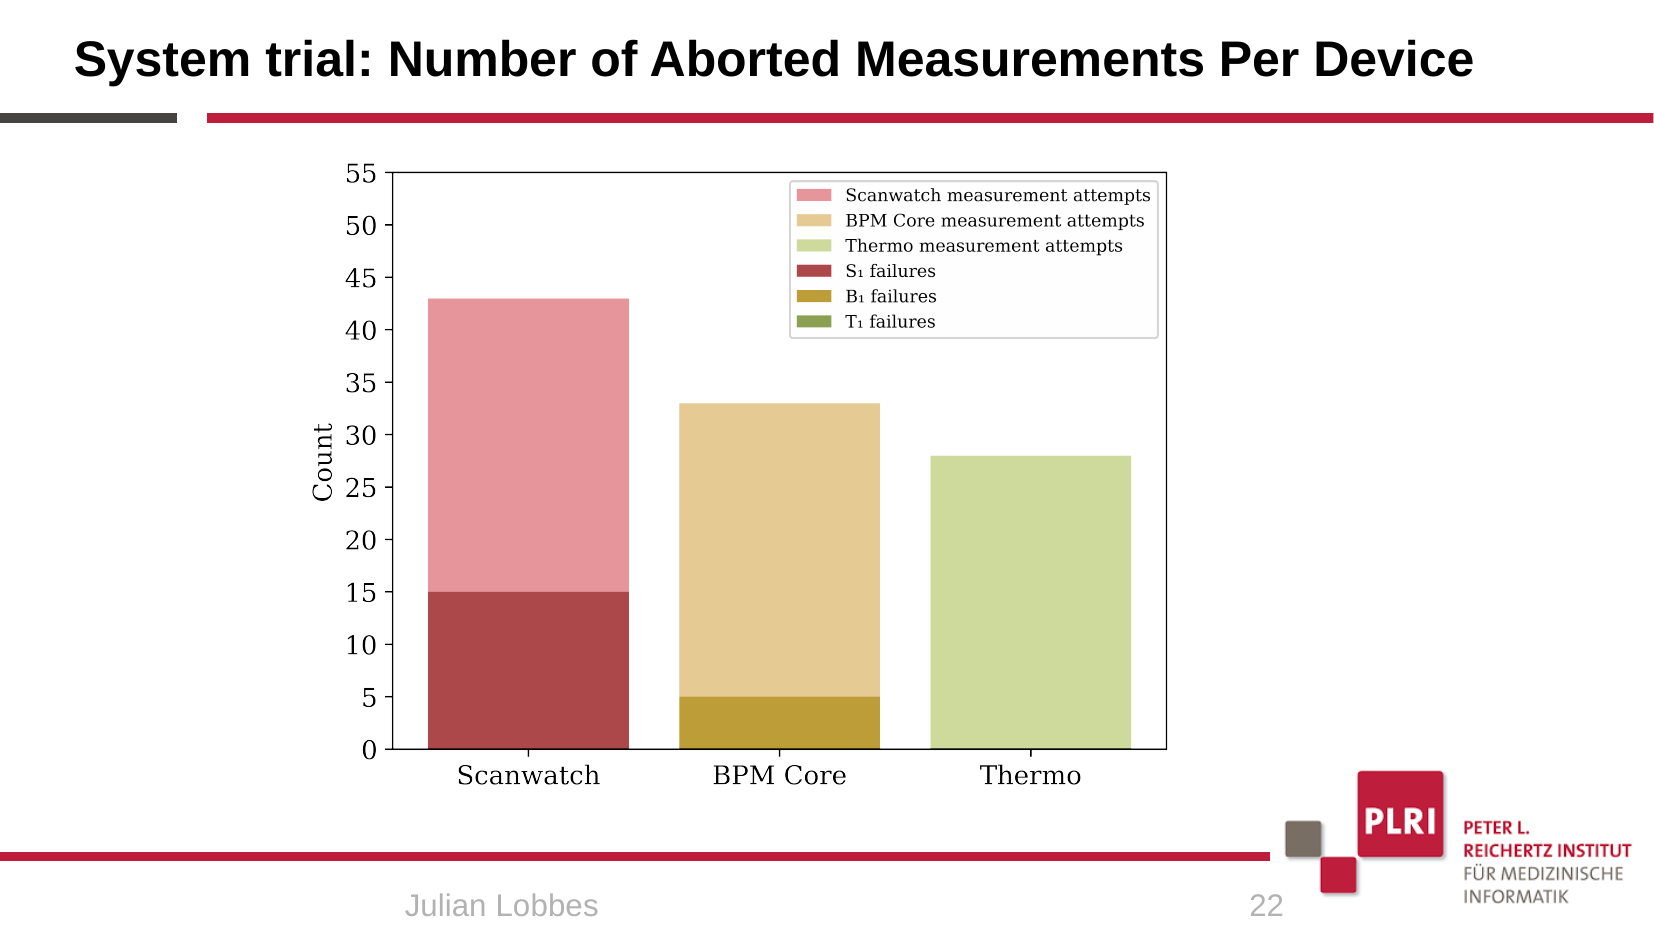

System trial: Number of Aborted Measurements Per Device
Julian Lobbes